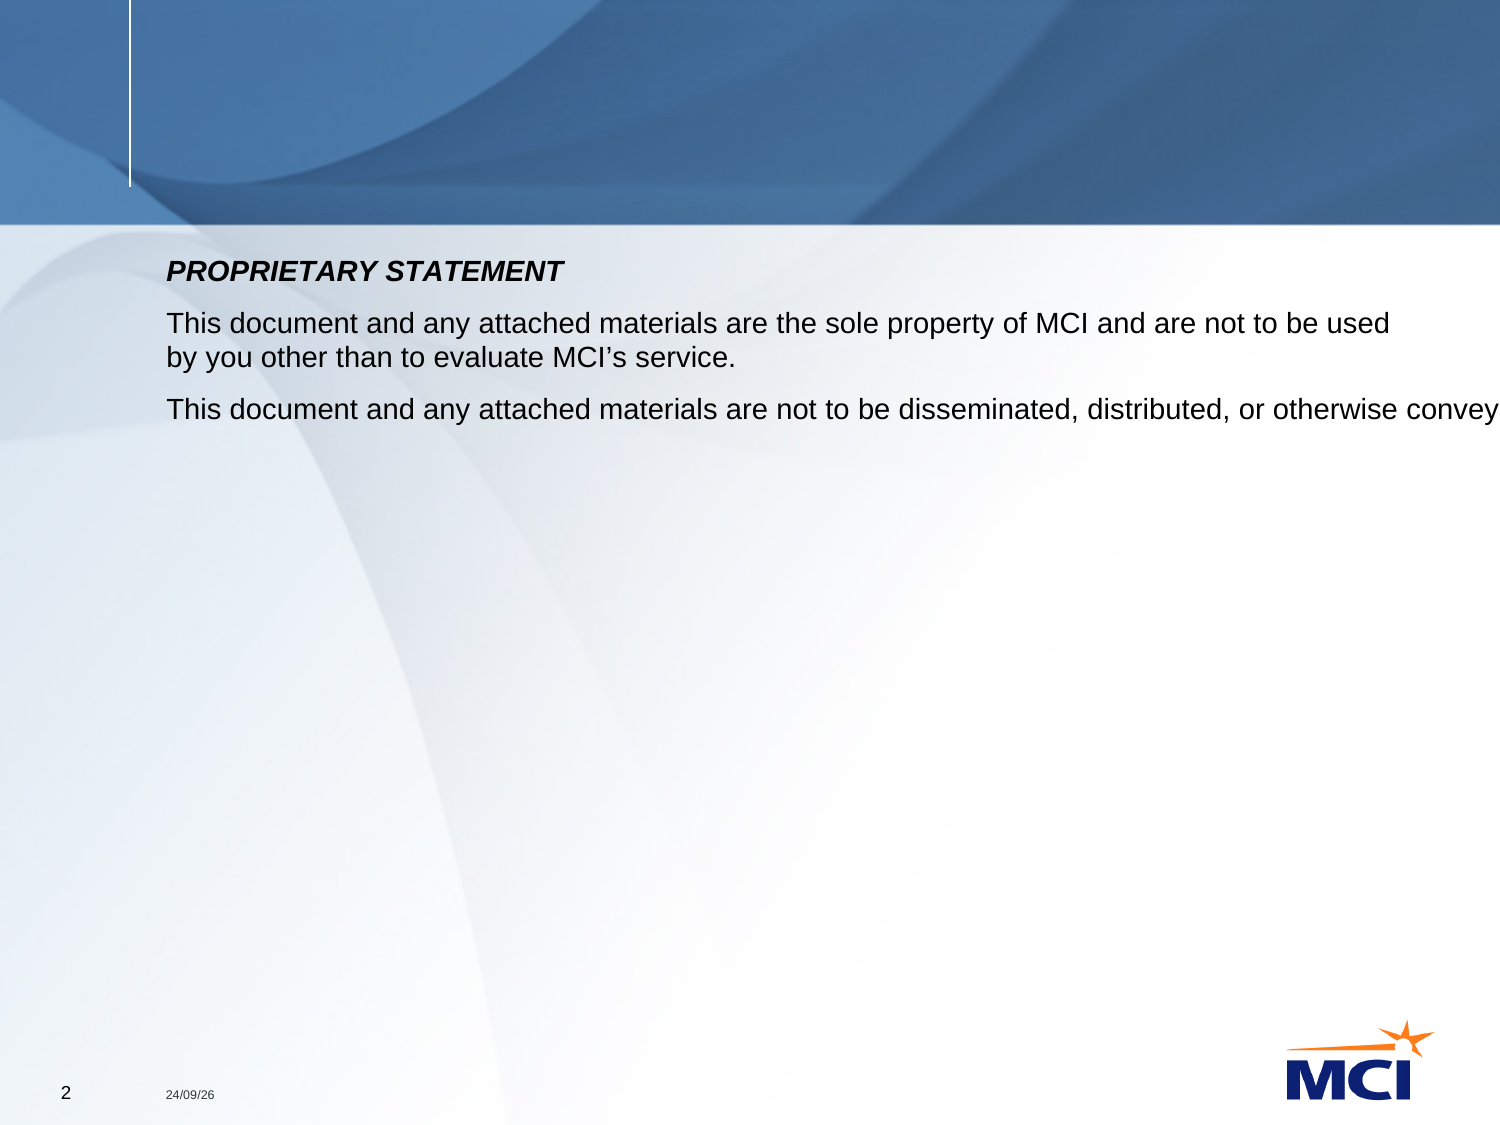

PROPRIETARY STATEMENT
This document and any attached materials are the sole property of MCI and are not to be used
by you other than to evaluate MCI’s service.
This document and any attached materials are not to be disseminated, distributed, or otherwise conveyed throughout your organization to employees without a need for this information or to any third parties without the express written permission of MCI.